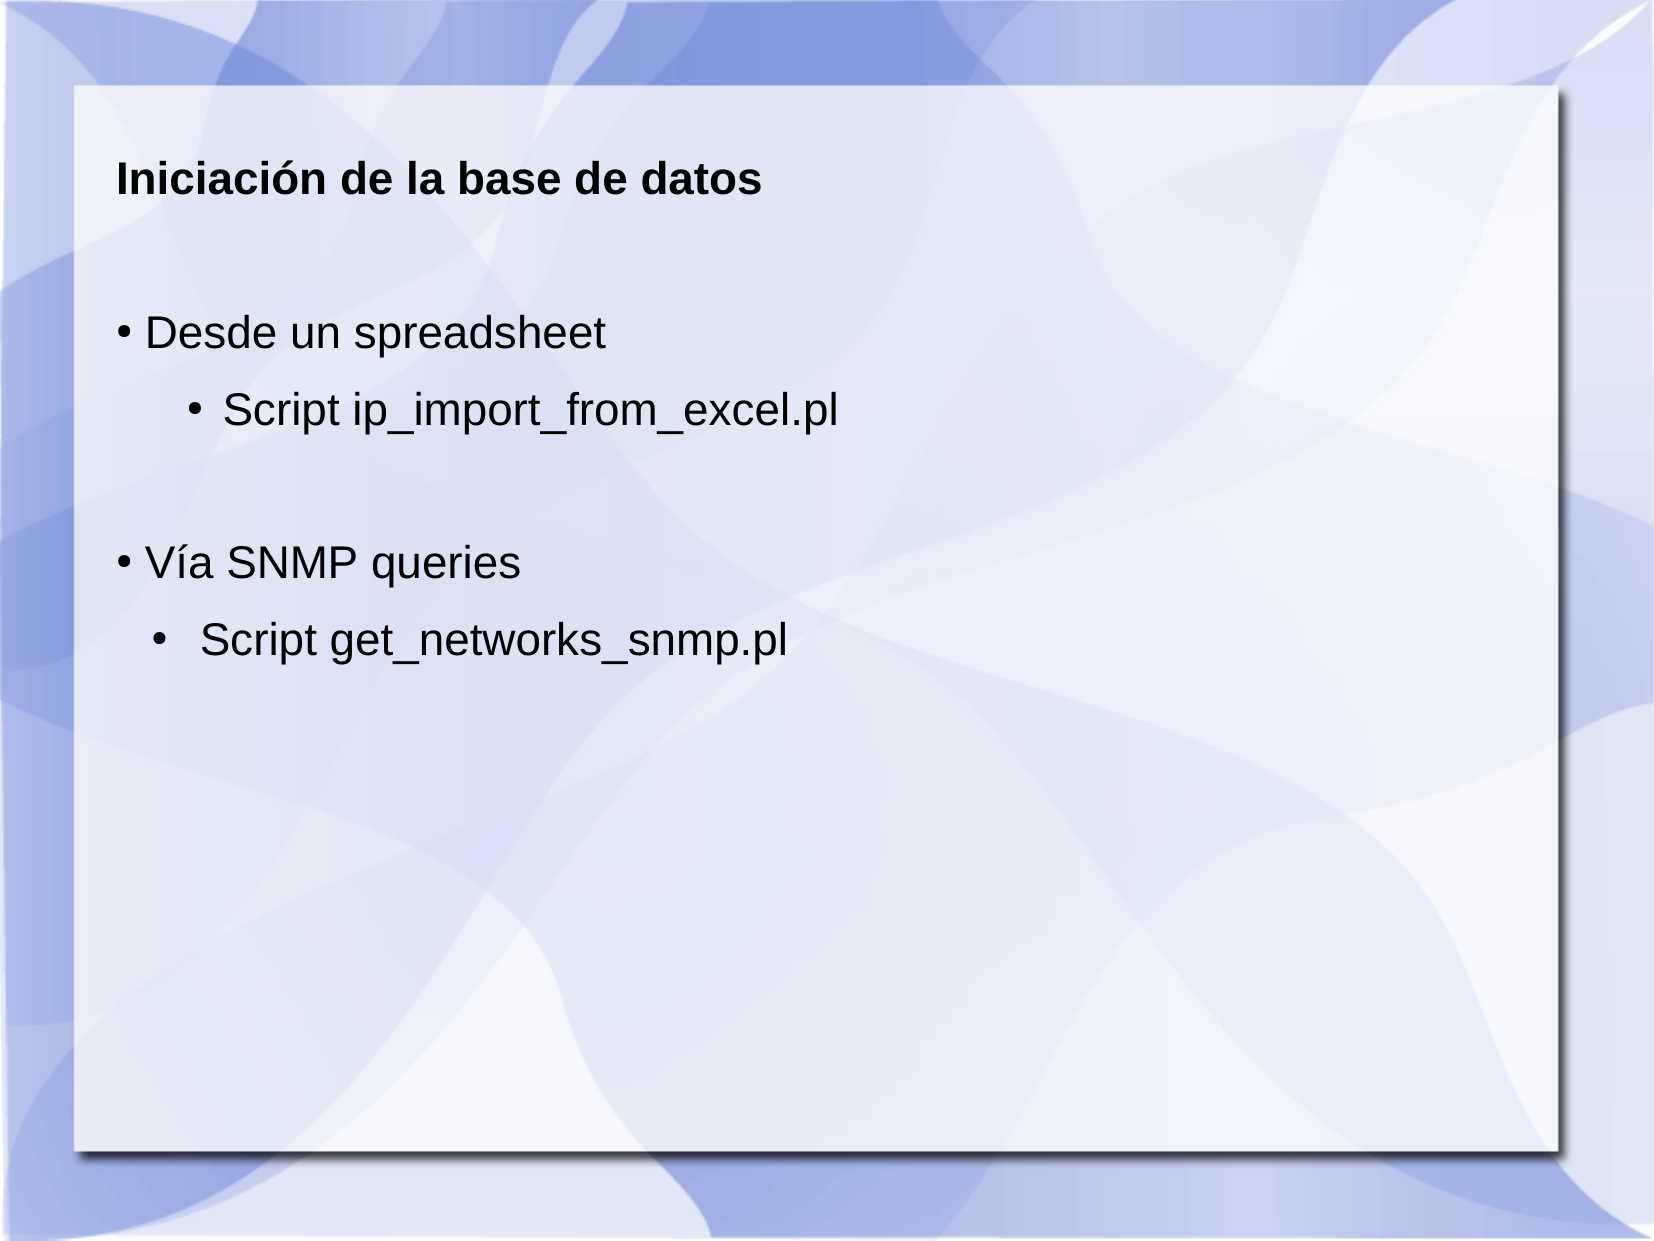

Iniciación de la base de datos
 Desde un spreadsheet
Script ip_import_from_excel.pl
 Vía SNMP queries
 Script get_networks_snmp.pl
Instalación
 Descarga y deshaz gestioip_2.2.x.tar.gz
 cambia a la carpeta nueva gestioip_2.2.x
 ejecuta ./setup_gestioip.sh
 reiniciar el apache web server
 accede http://servername/gestioip/install